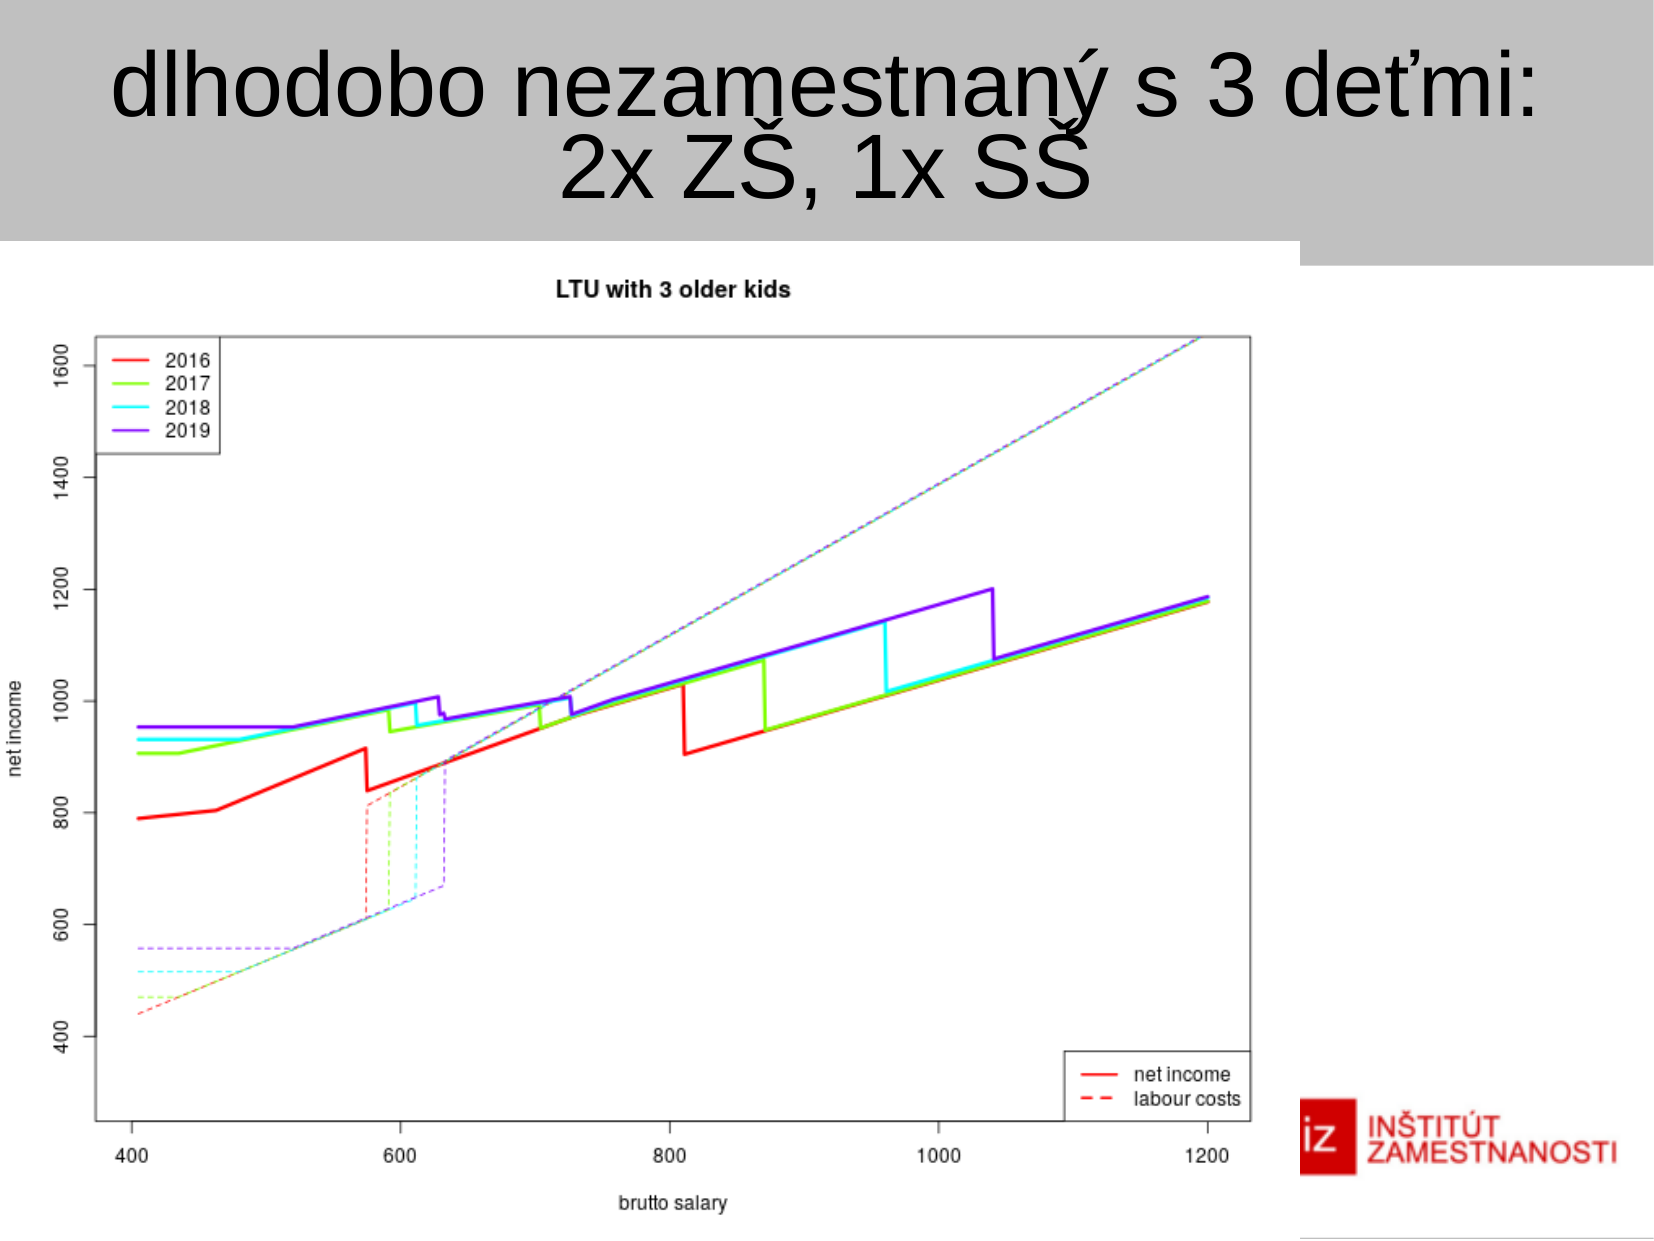

# dlhodobo nezamestnaný s 3 deťmi: 2x ZŠ, 1x SŠ